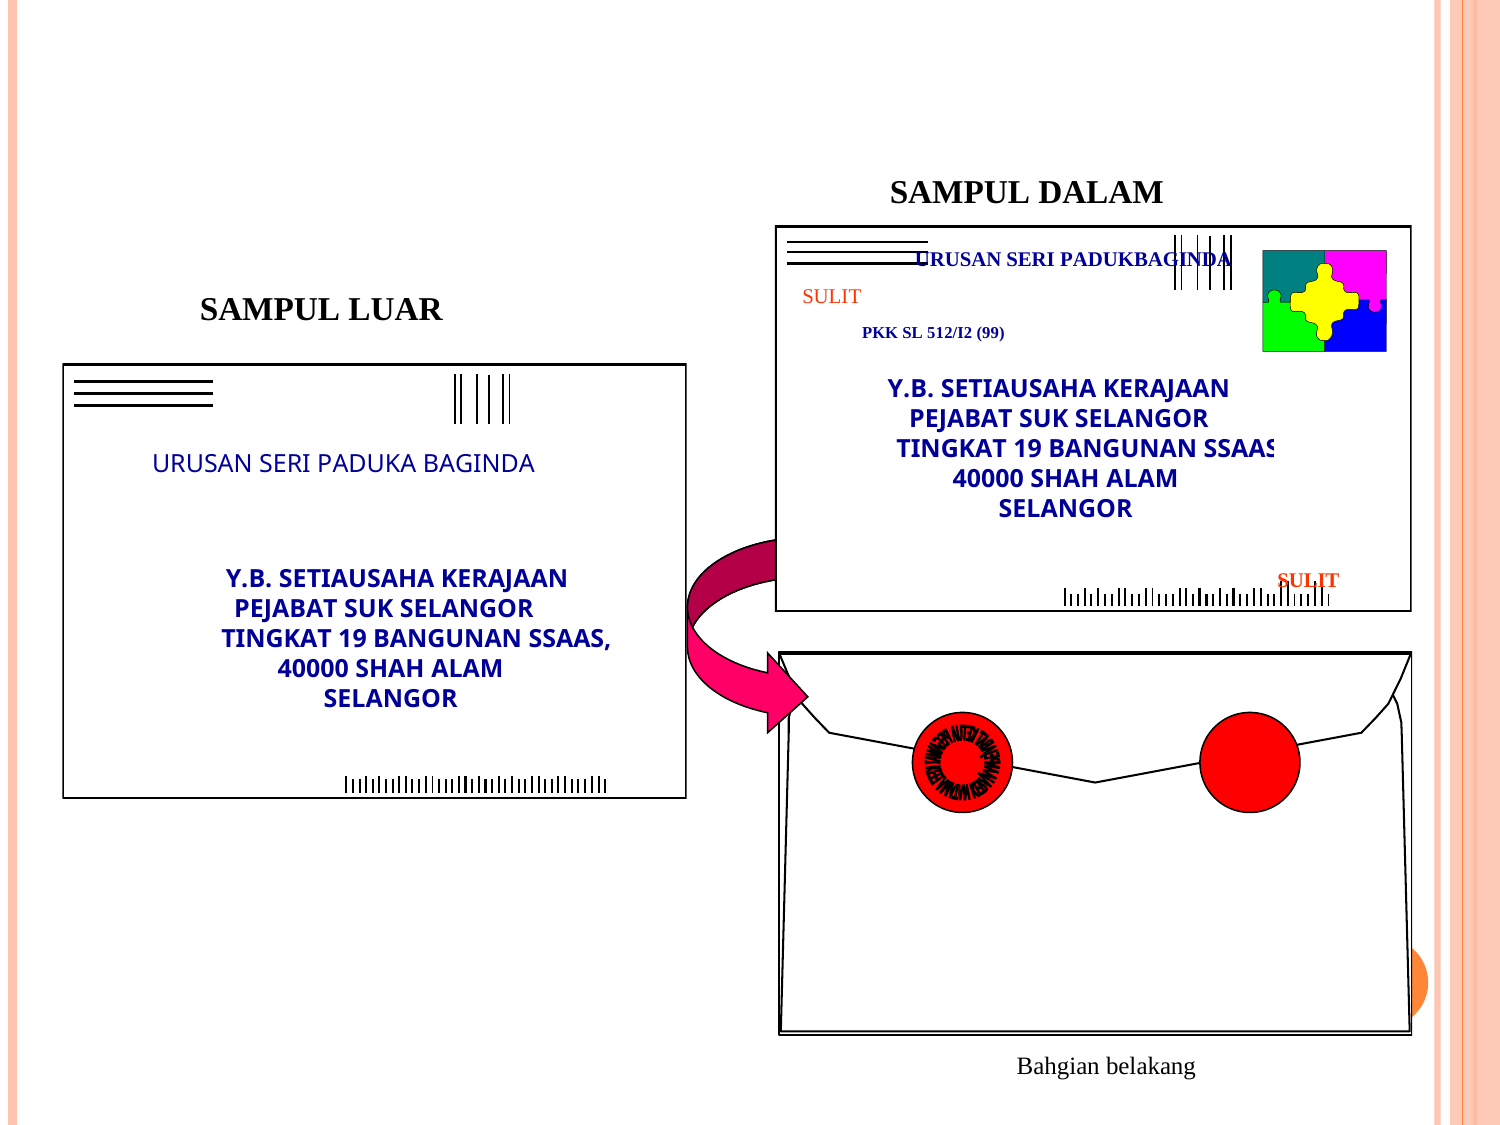

SAMPUL DALAM
URUSAN SERI PADUKBAGINDA
SULIT
 SAMPUL LUAR
SULIT
 URUSAN SERI PADUKA BAGINDA
PKK SL(R) 512/6 KLT 2(17)
PKK SL 512/I2 (99)
Y.B. SETIAUSAHA KERAJAAN
PEJABAT SUK SELANGOR
 TINGKAT 19 BANGUNAN SSAAS,
 40000 SHAH ALAM
 SELANGOR
URUSAN SERI PADUKA BAGINDA
 Y.B. SETIAUSAHA KERAJAAN
PEJABAT SUK SELANGOR
 TINGKAT 19 BANGUNAN SSAAS,
 40000 SHAH ALAM
 SELANGOR
SULIT
SULIT
PEJABAT KETUA PEGAWAI KEELAMATAN KERAJAAN
Bahgian belakang